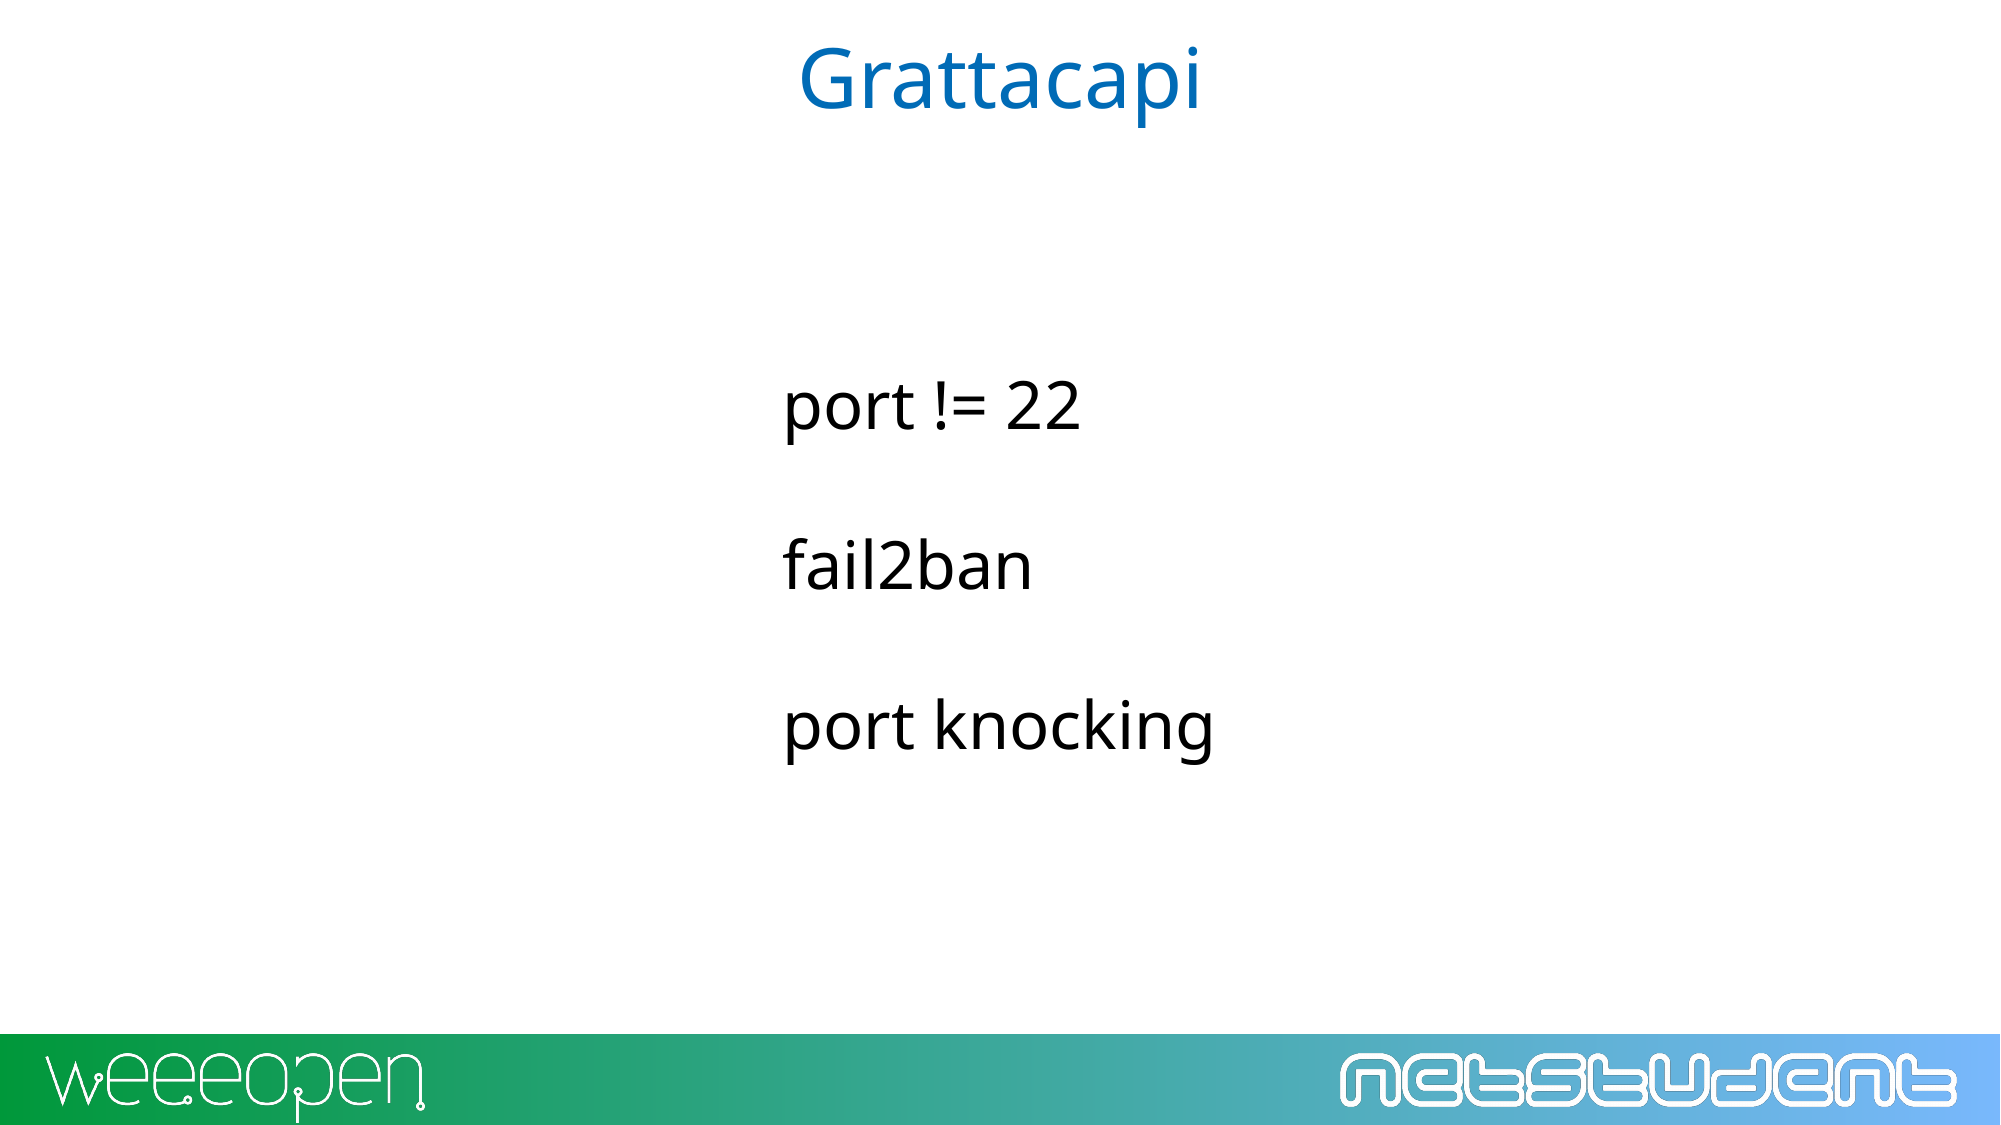

# Grattacapi
port != 22
fail2ban
port knocking